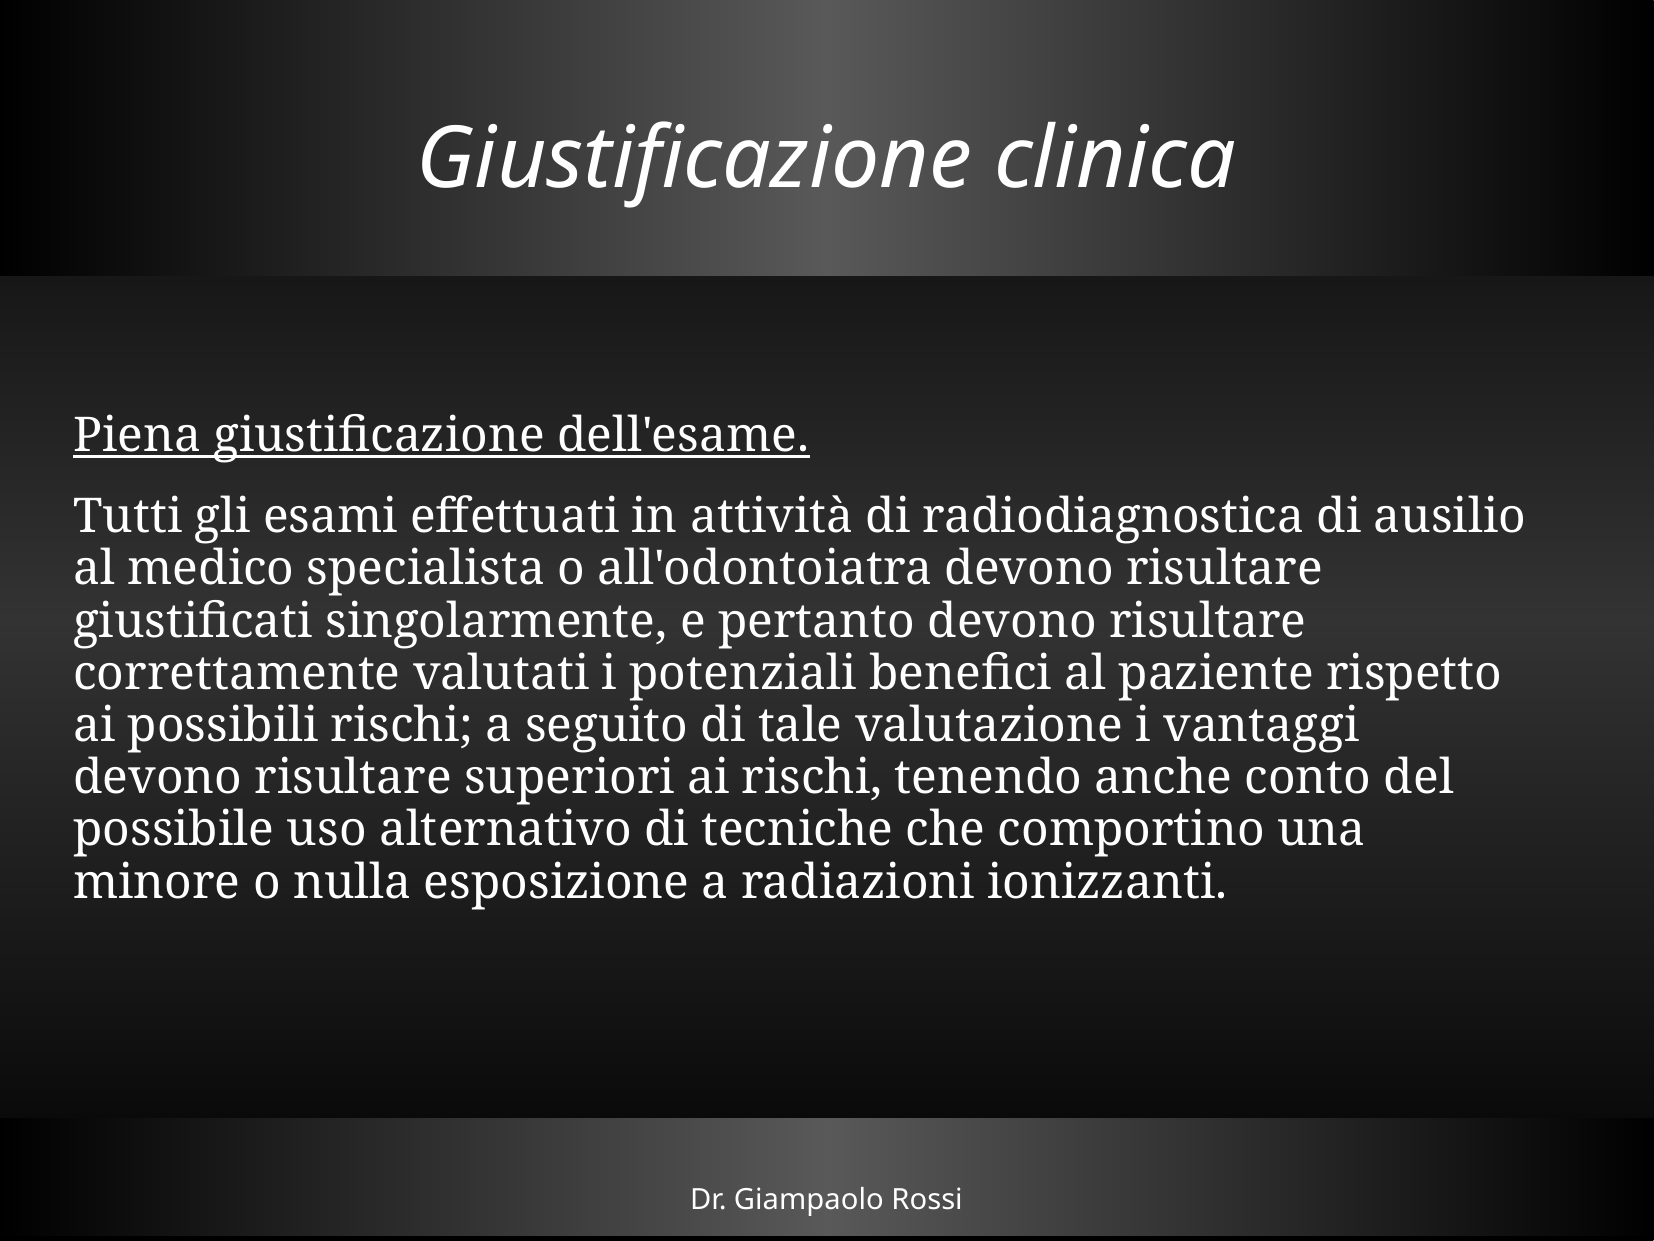

# Giustificazione clinica
Piena giustificazione dell'esame.
Tutti gli esami effettuati in attività di radiodiagnostica di ausilio al medico specialista o all'odontoiatra devono risultare giustificati singolarmente, e pertanto devono risultare correttamente valutati i potenziali benefici al paziente rispetto ai possibili rischi; a seguito di tale valutazione i vantaggi devono risultare superiori ai rischi, tenendo anche conto del possibile uso alternativo di tecniche che comportino una minore o nulla esposizione a radiazioni ionizzanti.